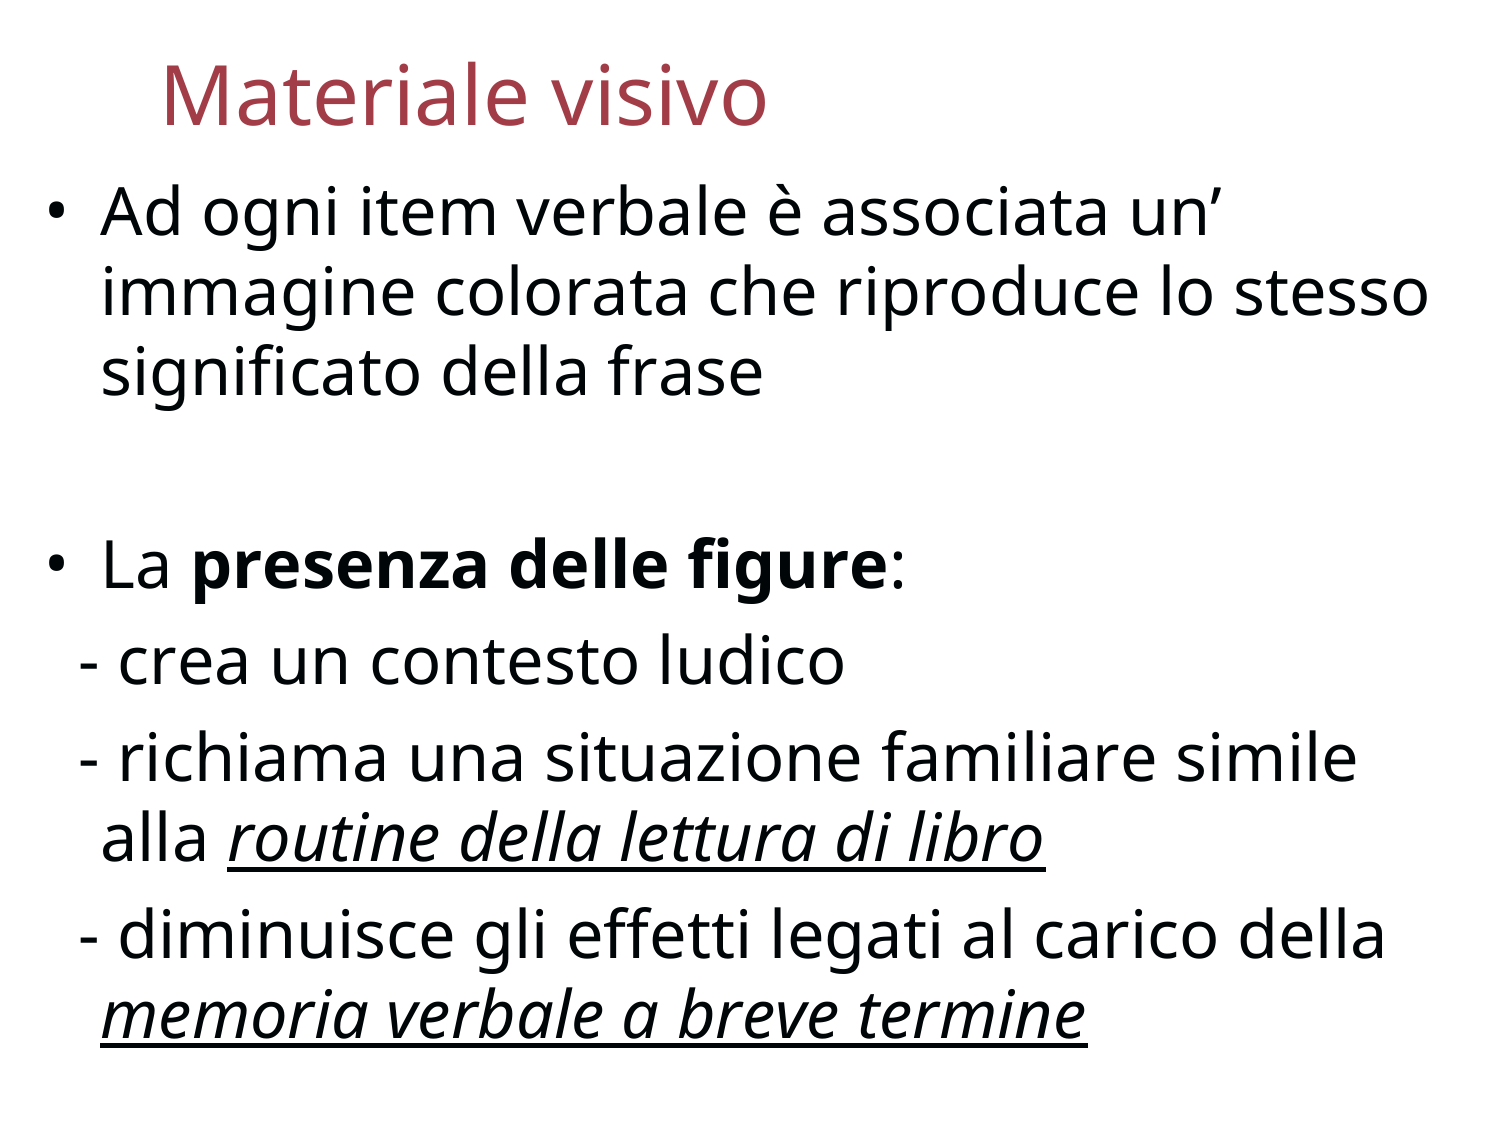

# Materiale visivo
Ad ogni item verbale è associata un’ immagine colorata che riproduce lo stesso significato della frase
La presenza delle figure:
 - crea un contesto ludico
 - richiama una situazione familiare simile alla routine della lettura di libro
 - diminuisce gli effetti legati al carico della memoria verbale a breve termine